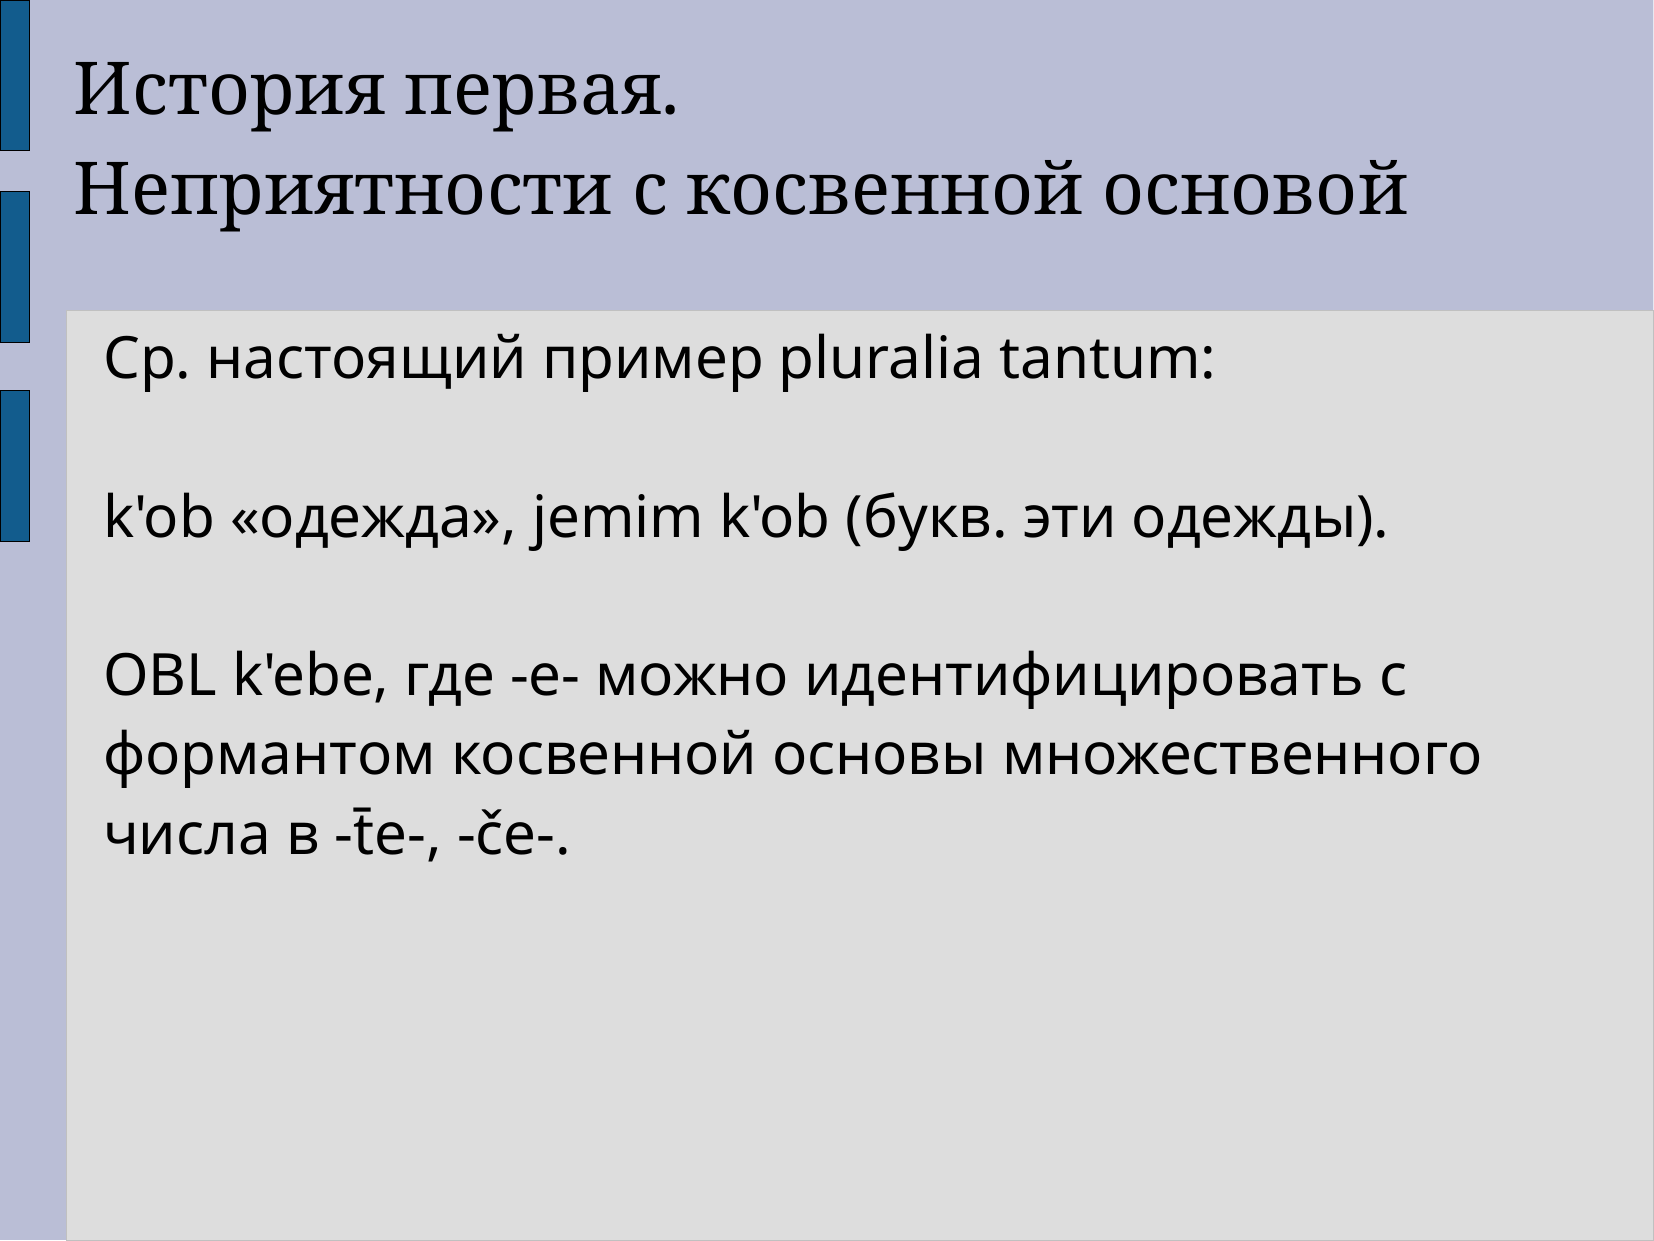

История первая.
Неприятности с косвенной основой
Ср. настоящий пример pluralia tantum:
k'ob «одежда», jemim k'ob (букв. эти одежды).
OBL k'ebe, где -e- можно идентифицировать с формантом косвенной основы множественного числа в -t̄e-, -če-.